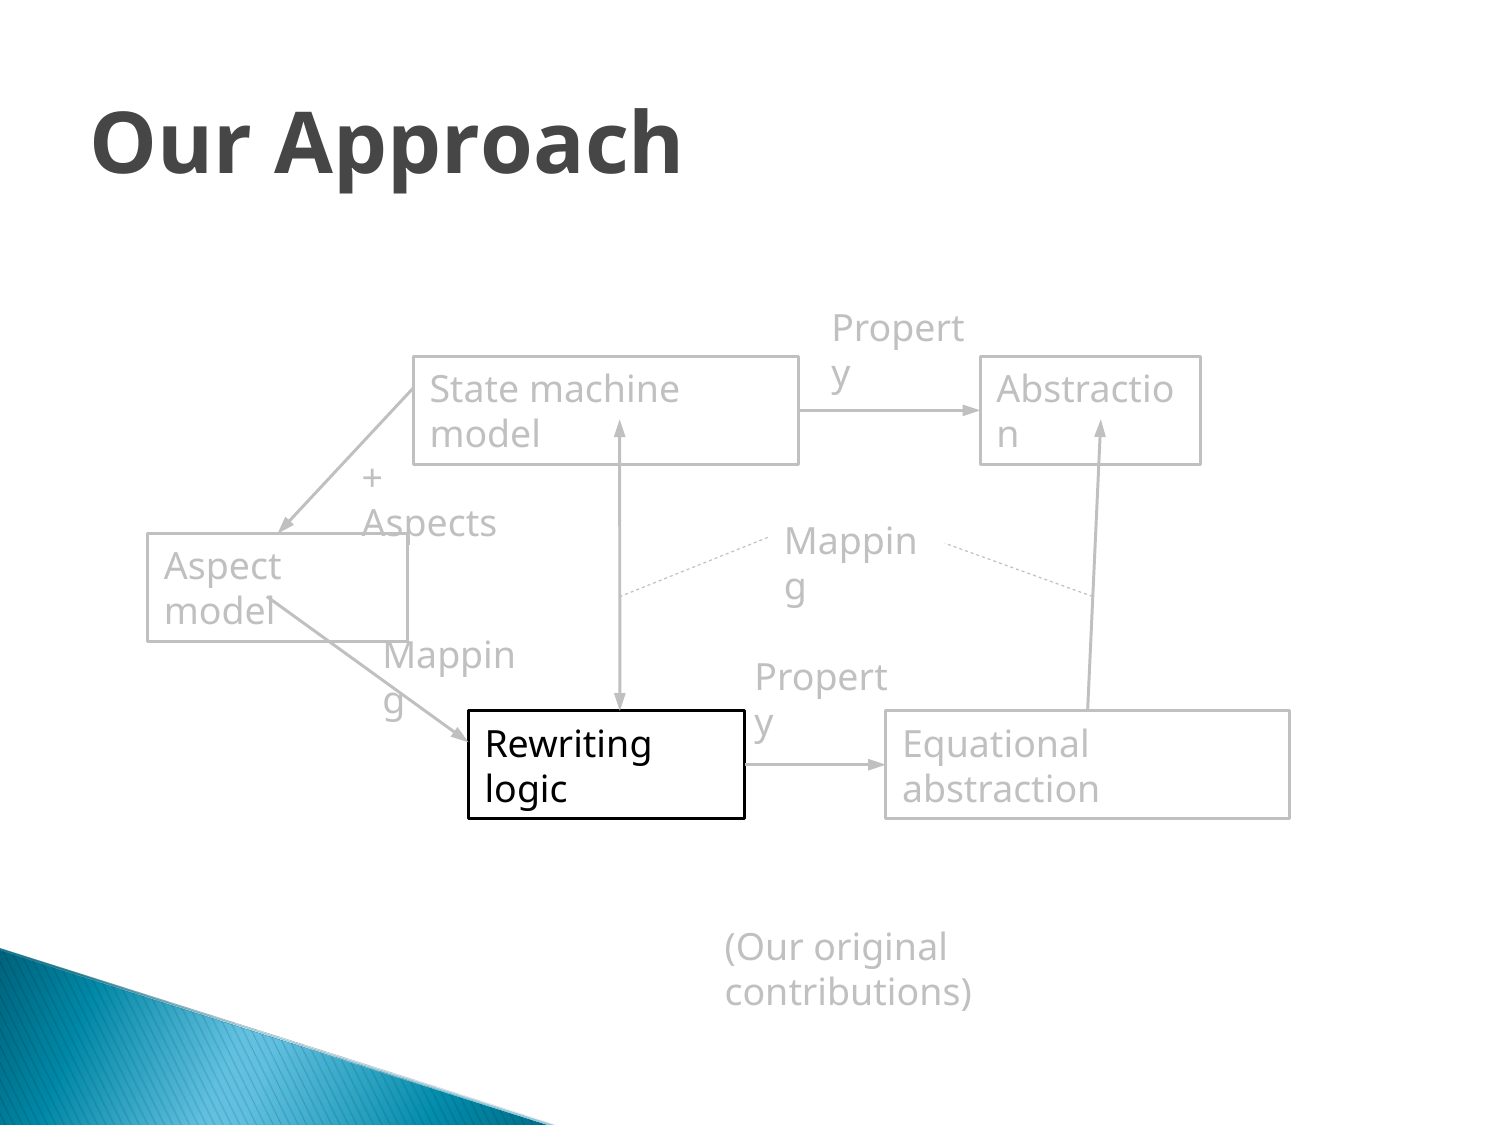

# Our Approach
Property
State machine model
Abstraction
+ Aspects
Aspect model
Mapping
Mapping
Property
Rewriting logic
Equational abstraction
(Our original contributions)